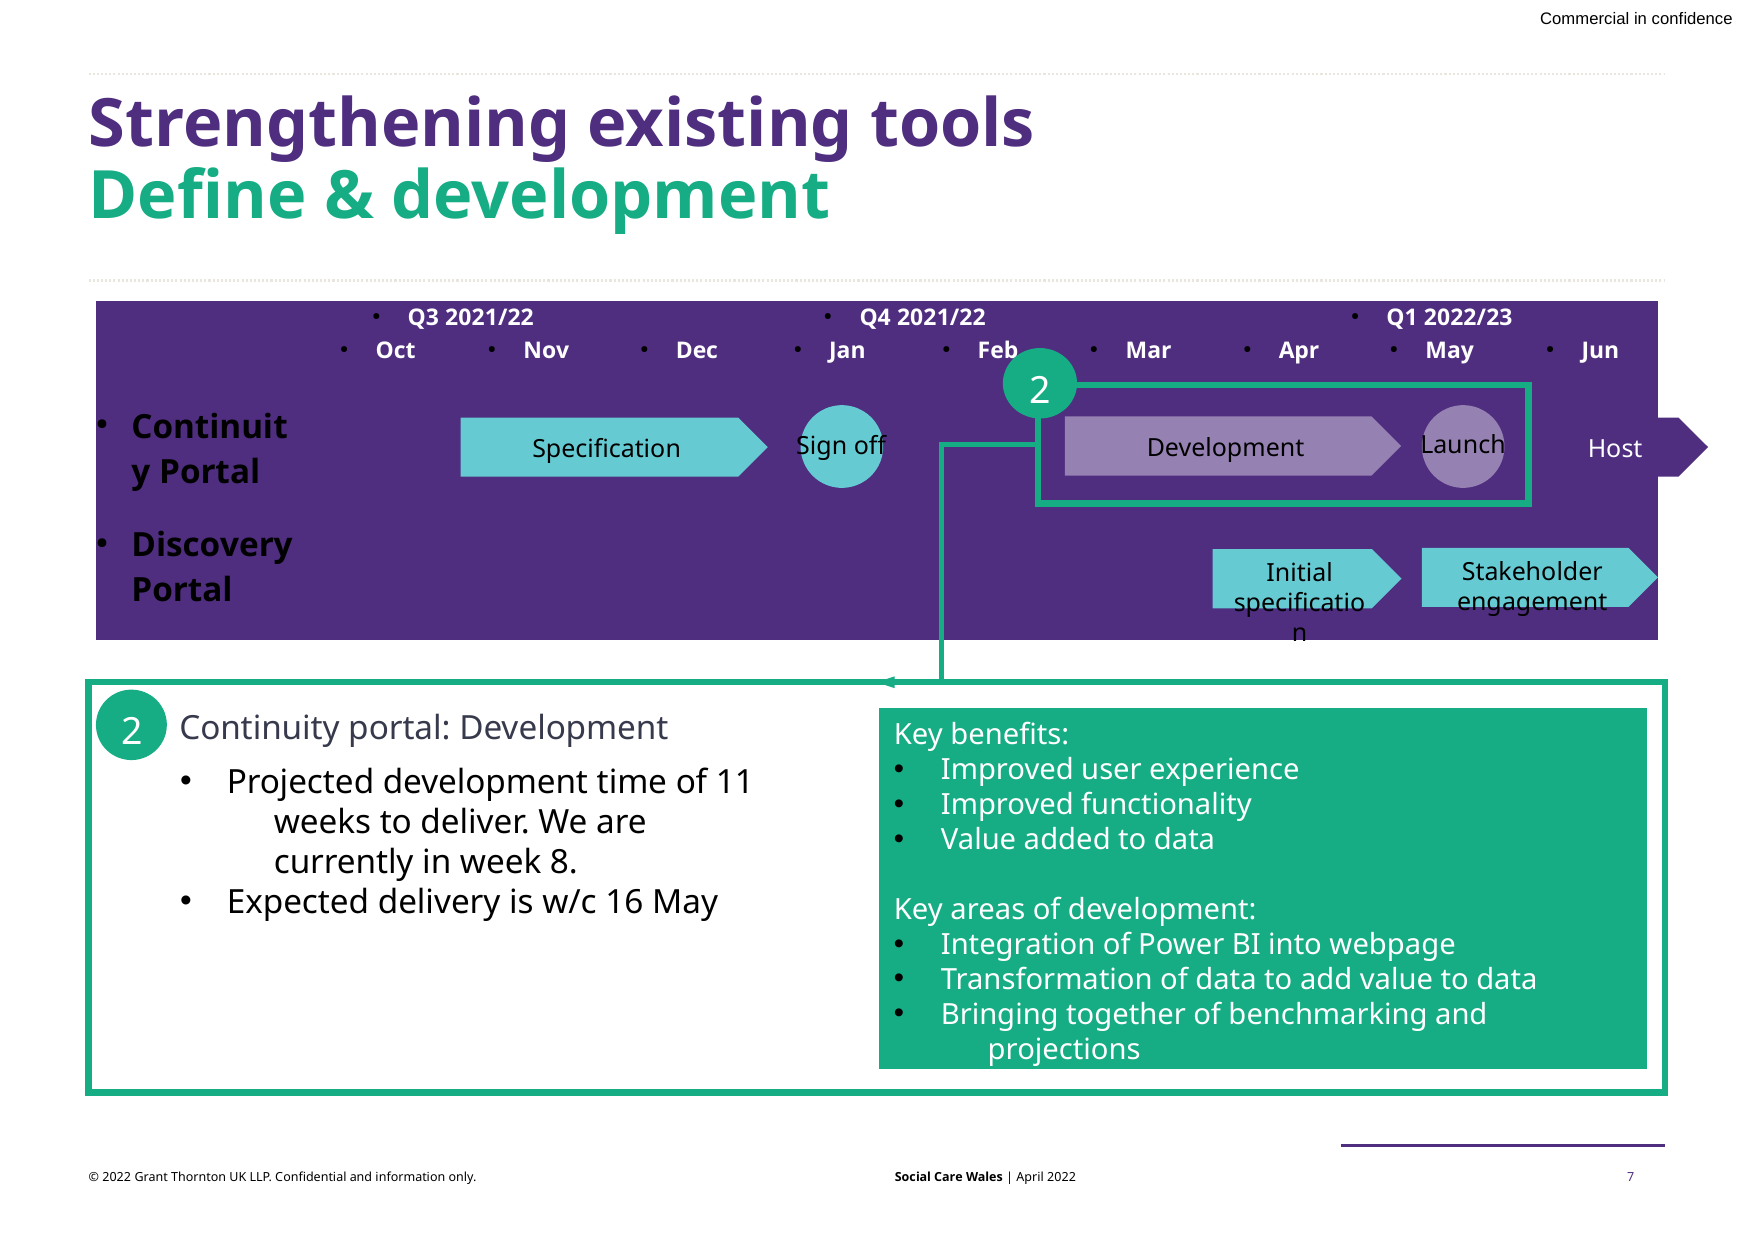

# Strengthening existing tools Define & development
| | Q3 2021/22 | | Q4 2021/22 | | | | Q1 2022/23 | | |
| --- | --- | --- | --- | --- | --- | --- | --- | --- | --- |
| | Oct | Nov | Dec | Jan | Feb | Mar | Apr | May | Jun |
| Continuity Portal | | | | | | | | | |
| Discovery Portal | | | | | | | | | |
2
Development
Specification
Host
Launch
Sign off
Stakeholder engagement
Initial specification
Continuity portal: Development
2
Key benefits:
Improved user experience
Improved functionality
Value added to data
Key areas of development:
Integration of Power BI into webpage
Transformation of data to add value to data
Bringing together of benchmarking and projections
Projected development time of 11 weeks to deliver. We are currently in week 8.
Expected delivery is w/c 16 May